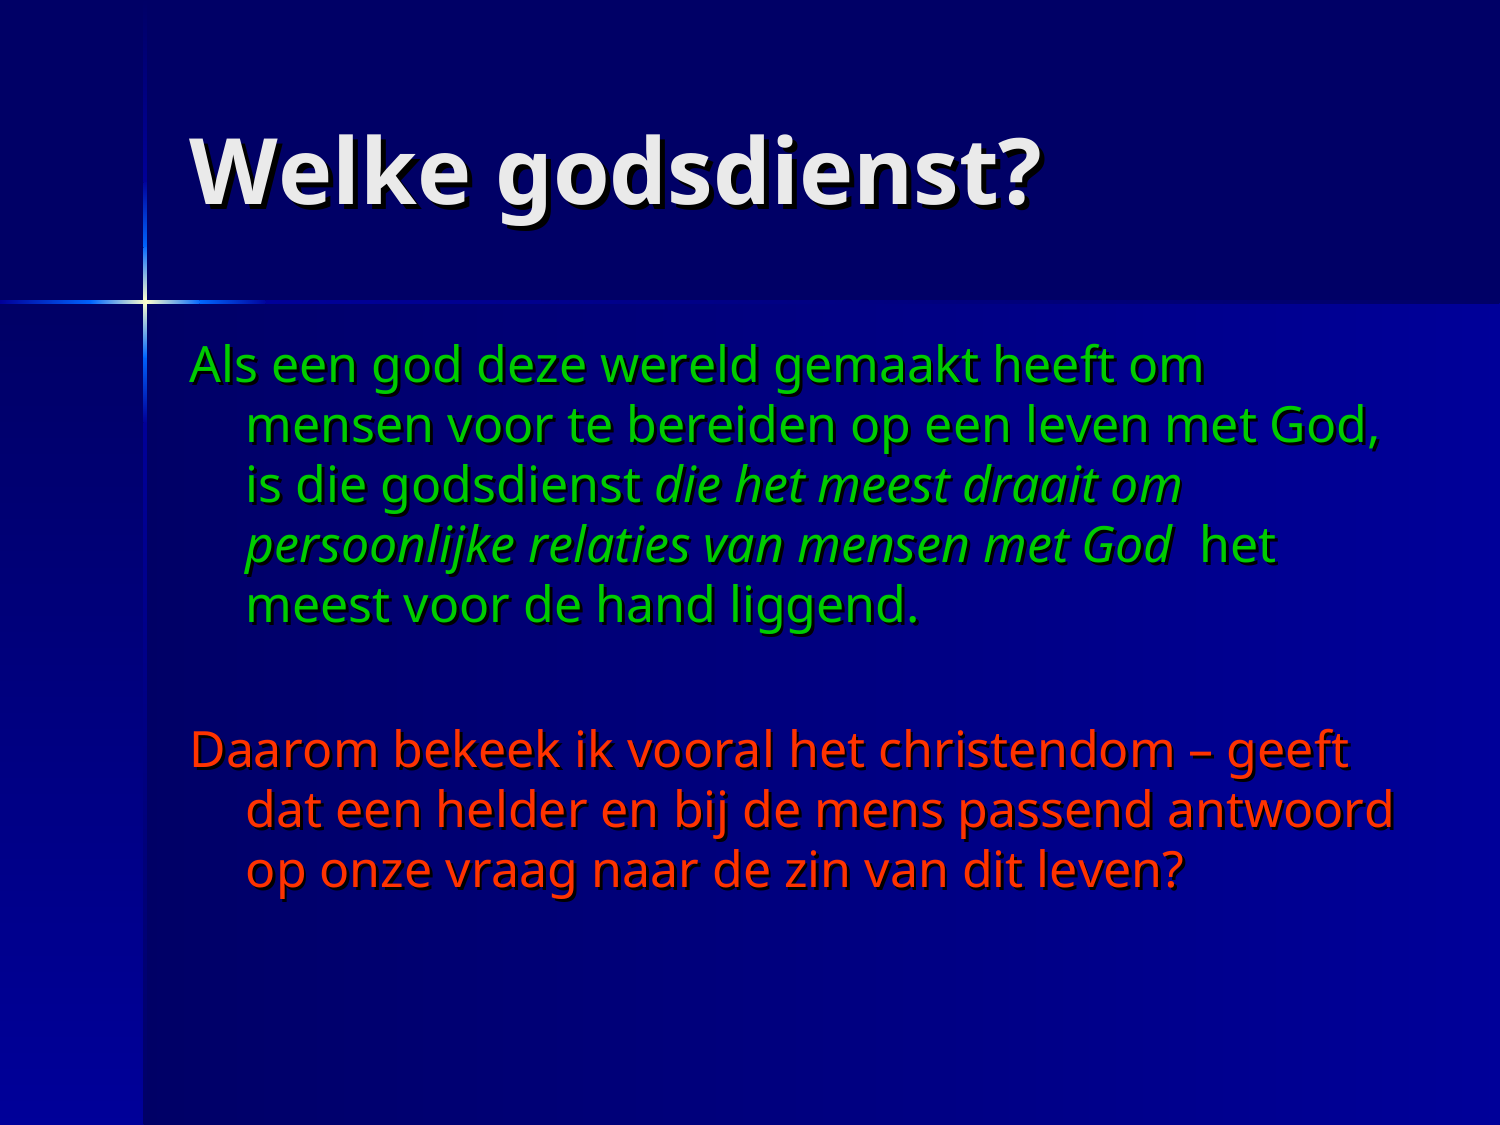

# Welke godsdienst?
Als een god deze wereld gemaakt heeft om mensen voor te bereiden op een leven met God, is die godsdienst die het meest draait om persoonlijke relaties van mensen met God het meest voor de hand liggend.
Daarom bekeek ik vooral het christendom – geeft dat een helder en bij de mens passend antwoord op onze vraag naar de zin van dit leven?